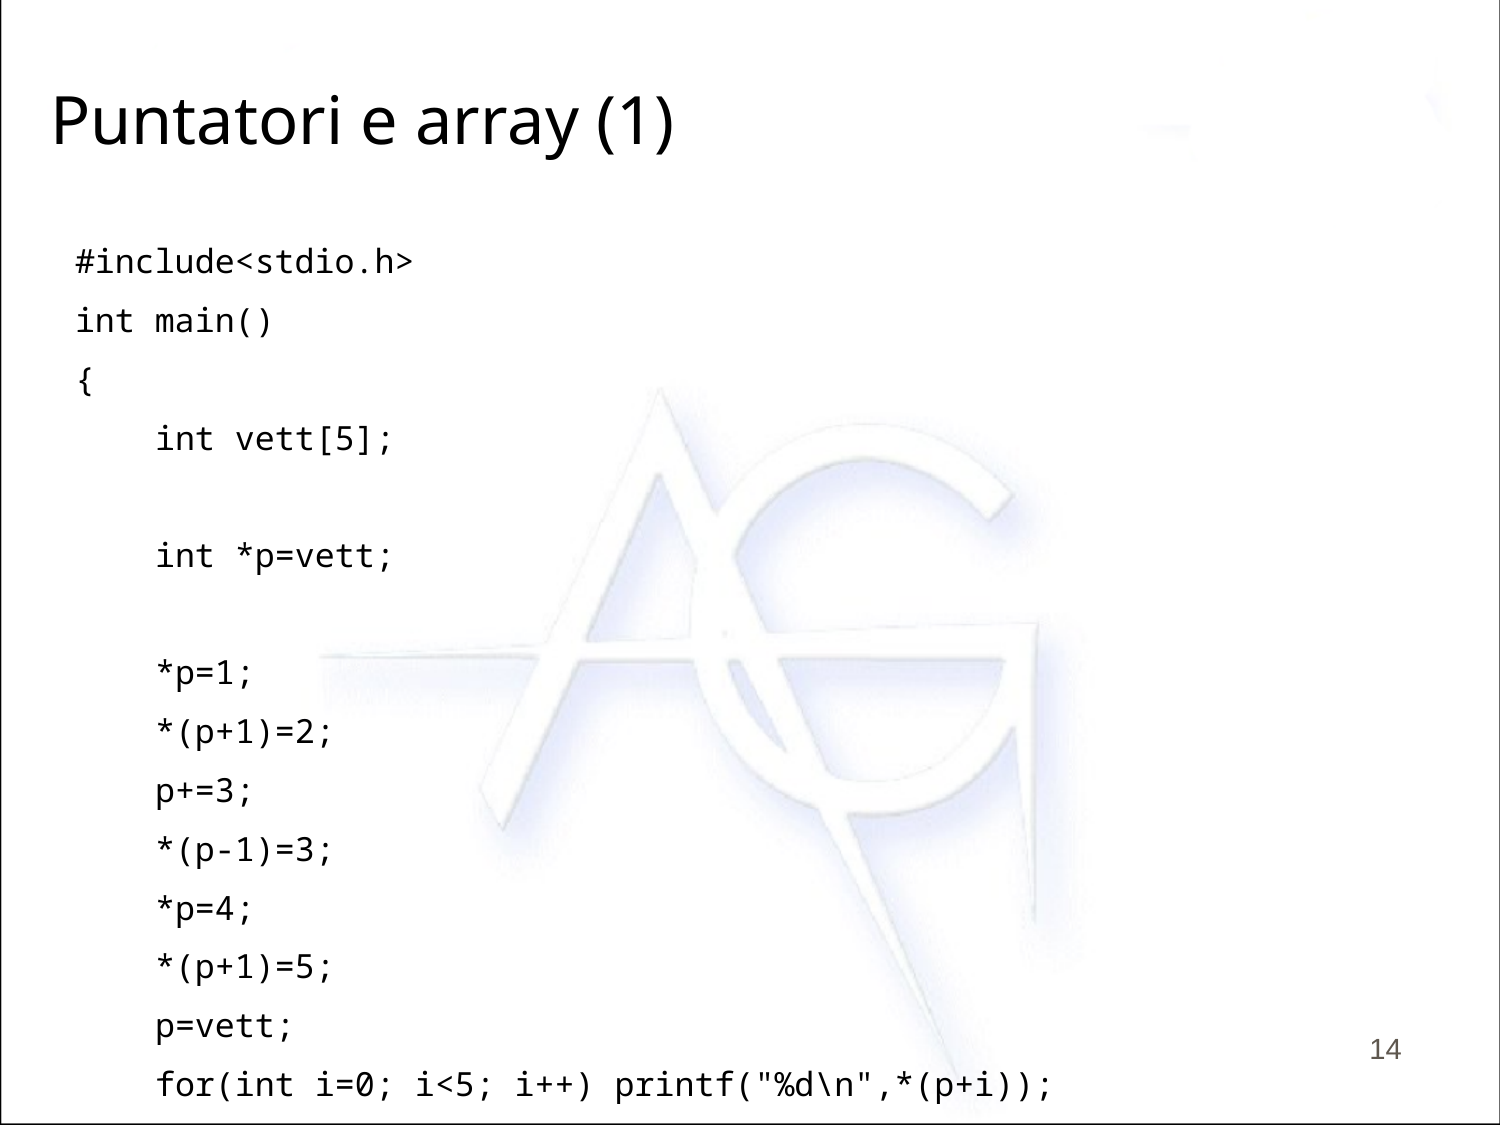

# Puntatori e array (1)
#include<stdio.h>
int main()
{
 int vett[5];
 int *p=vett;
 *p=1;
 *(p+1)=2;
 p+=3;
 *(p-1)=3;
 *p=4;
 *(p+1)=5;
 p=vett;
 for(int i=0; i<5; i++) printf("%d\n",*(p+i));
}
14